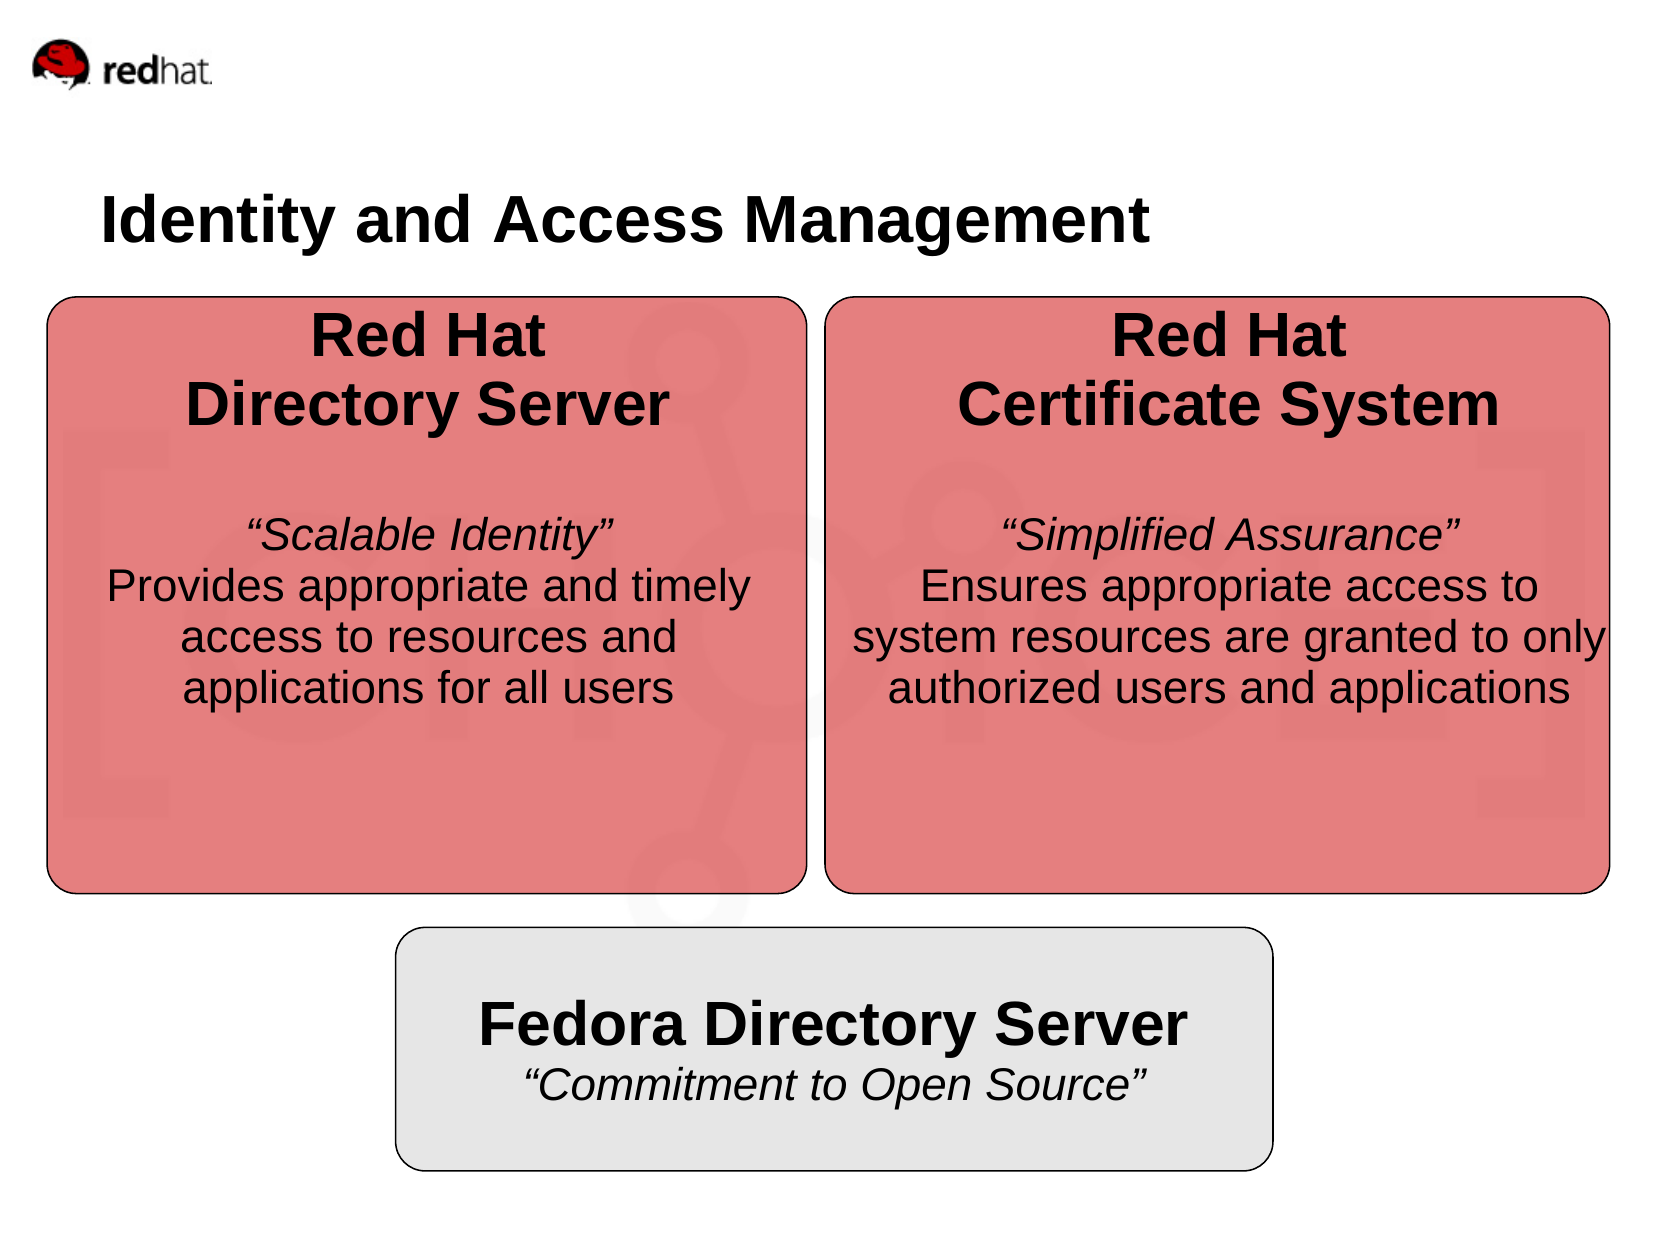

# Identity and Access Management
Red Hat
Directory Server
“Scalable Identity”
Provides appropriate and timely access to resources and applications for all users
Red Hat
Certificate System
“Simplified Assurance”
Ensures appropriate access to system resources are granted to only authorized users and applications
Fedora Directory Server
“Commitment to Open Source”